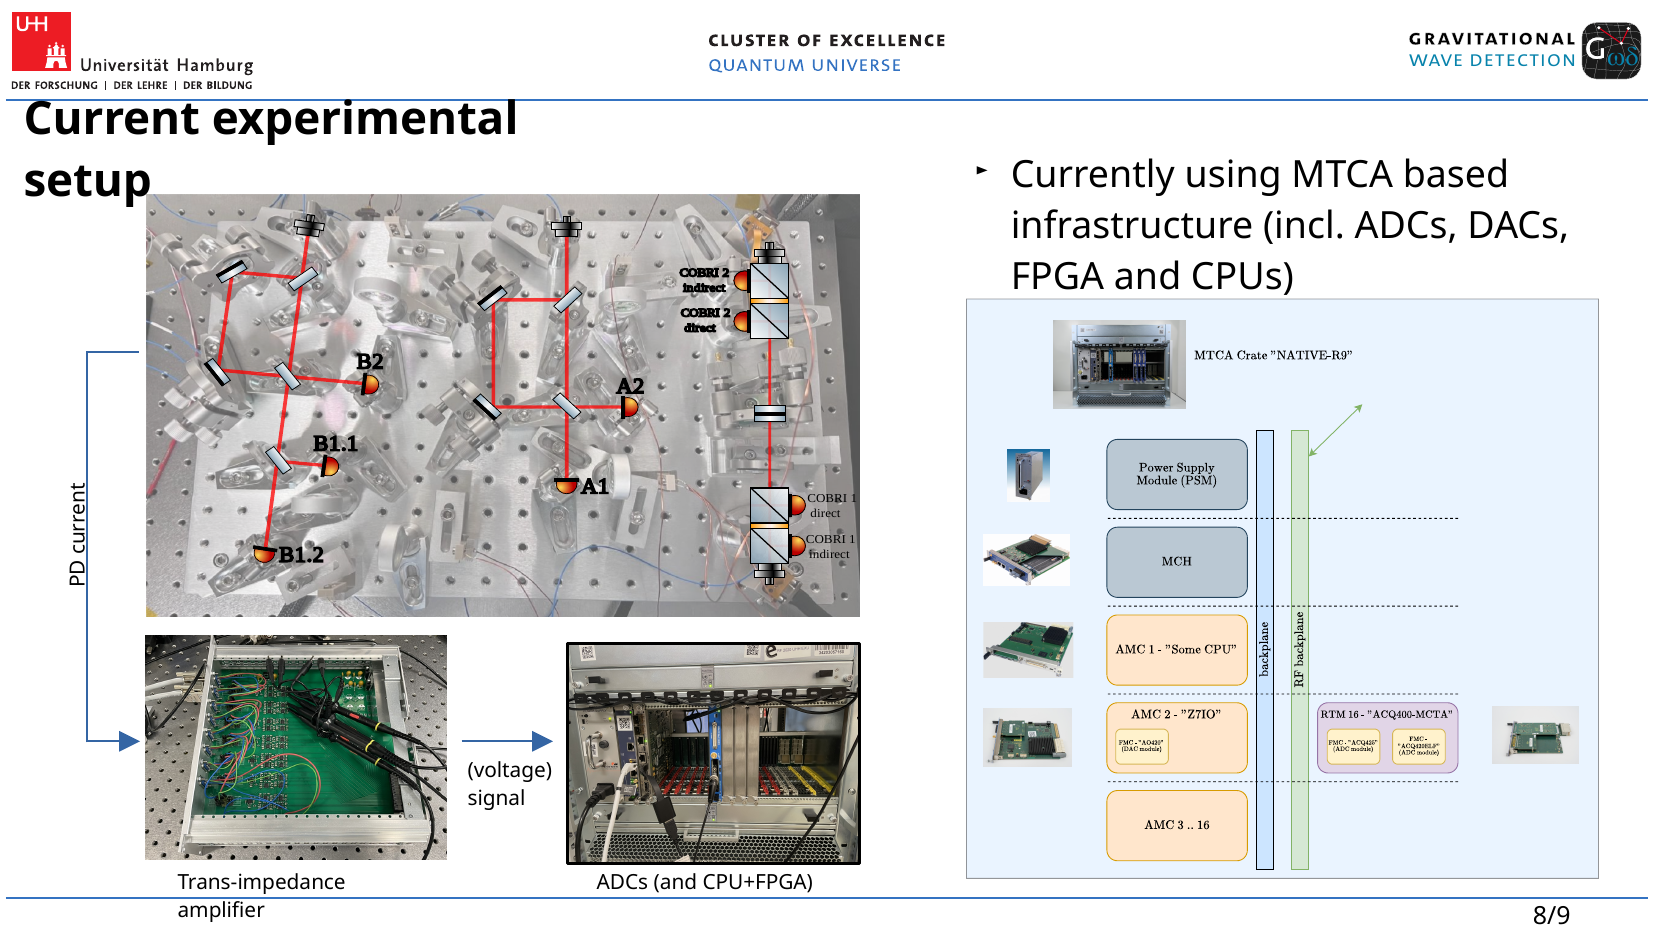

# Current experimental setup
Currently using MTCA based infrastructure (incl. ADCs, DACs, FPGA and CPUs)
PD current
(voltage)
signal
Trans-impedance amplifier
ADCs (and CPU+FPGA)
8